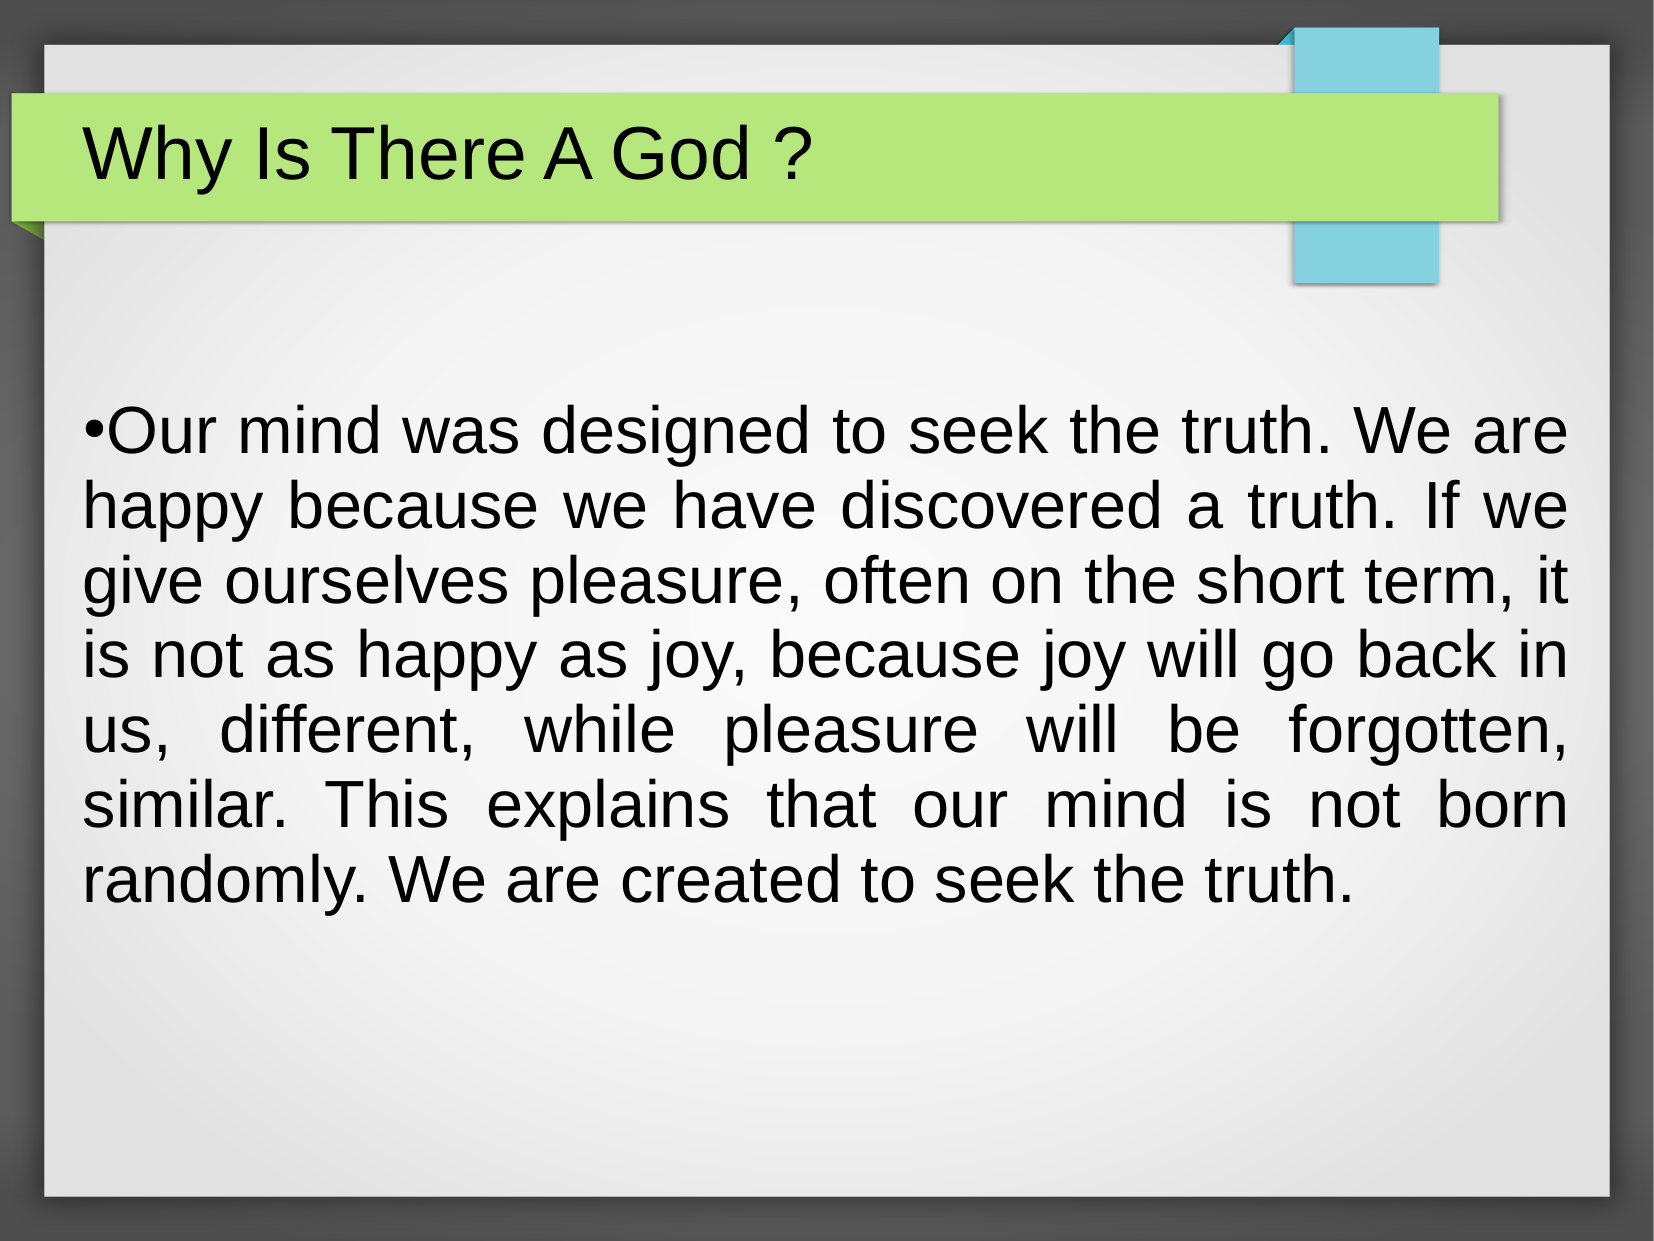

# Why Is There A God ?
Our mind was designed to seek the truth. We are happy because we have discovered a truth. If we give ourselves pleasure, often on the short term, it is not as happy as joy, because joy will go back in us, different, while pleasure will be forgotten, similar. This explains that our mind is not born randomly. We are created to seek the truth.